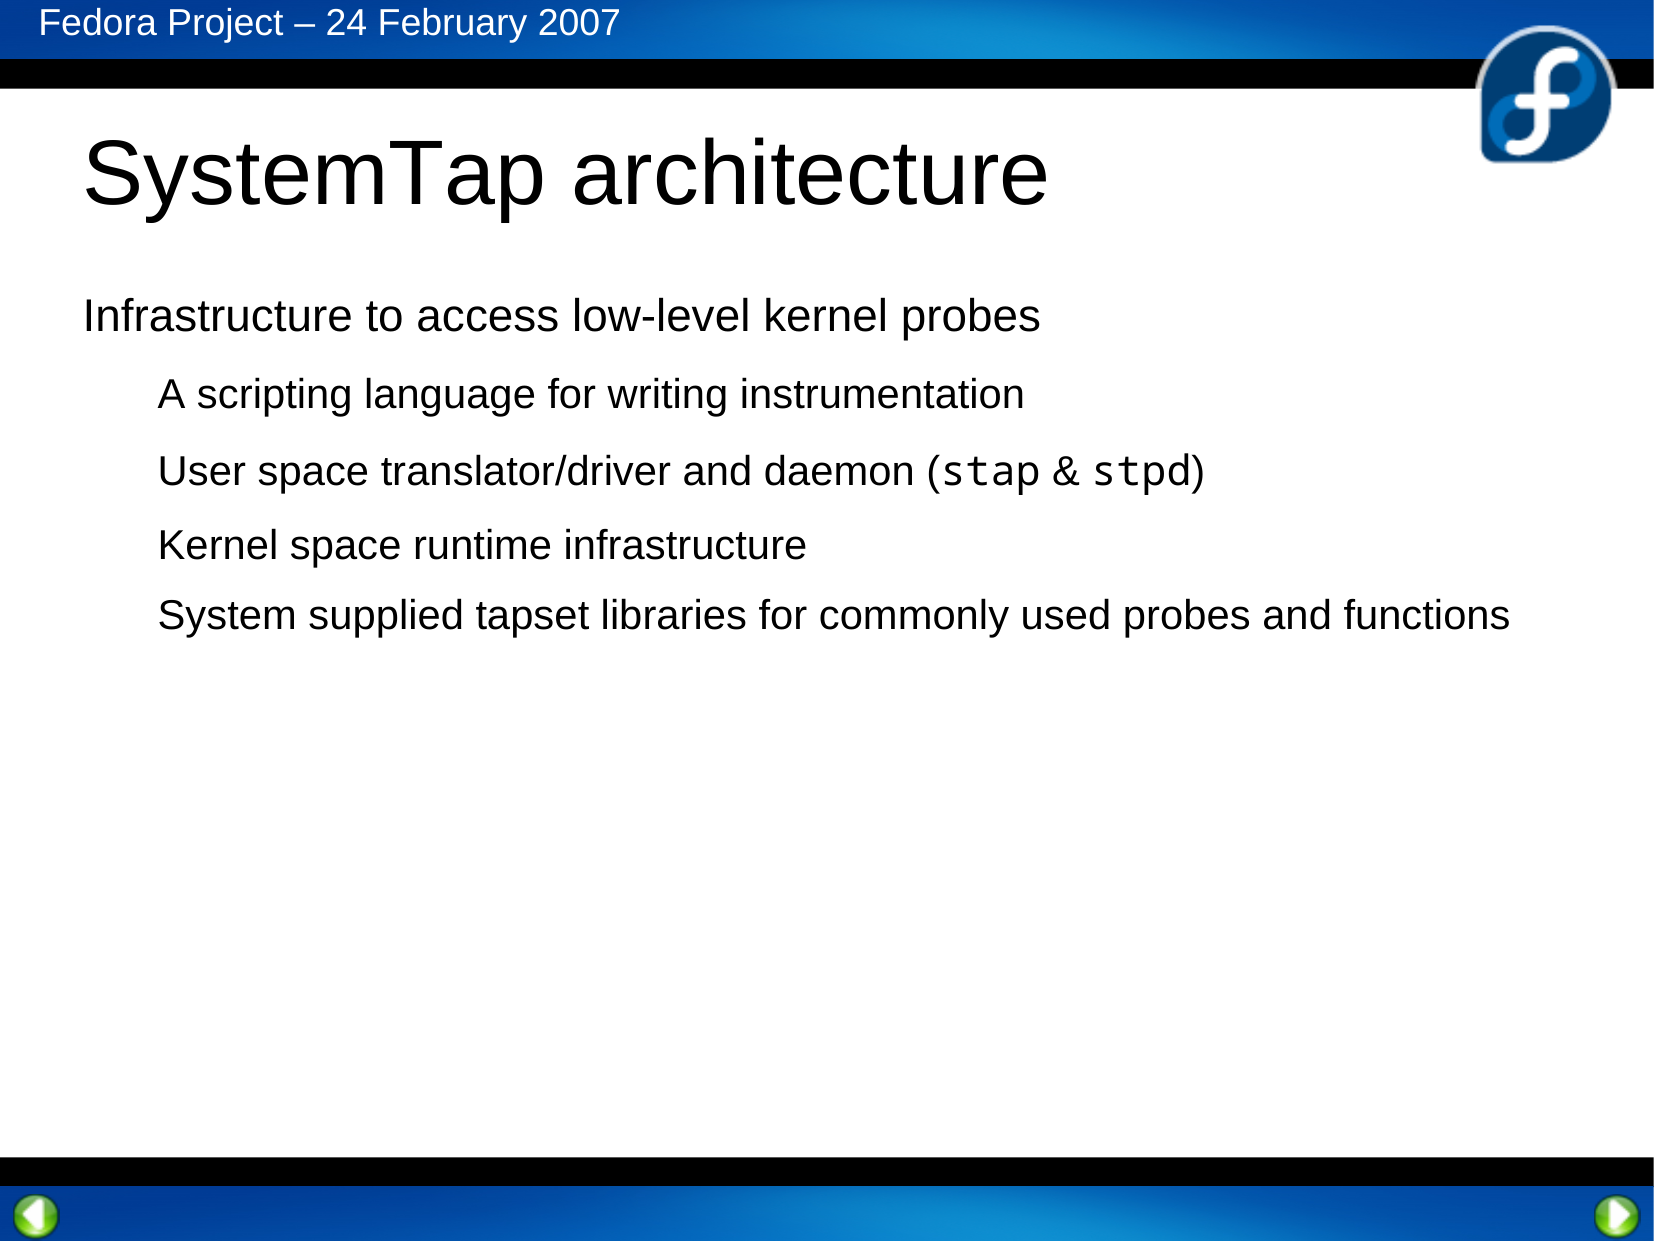

# SystemTap architecture
Infrastructure to access low-level kernel probes
A scripting language for writing instrumentation
User space translator/driver and daemon (stap & stpd)
Kernel space runtime infrastructure
System supplied tapset libraries for commonly used probes and functions